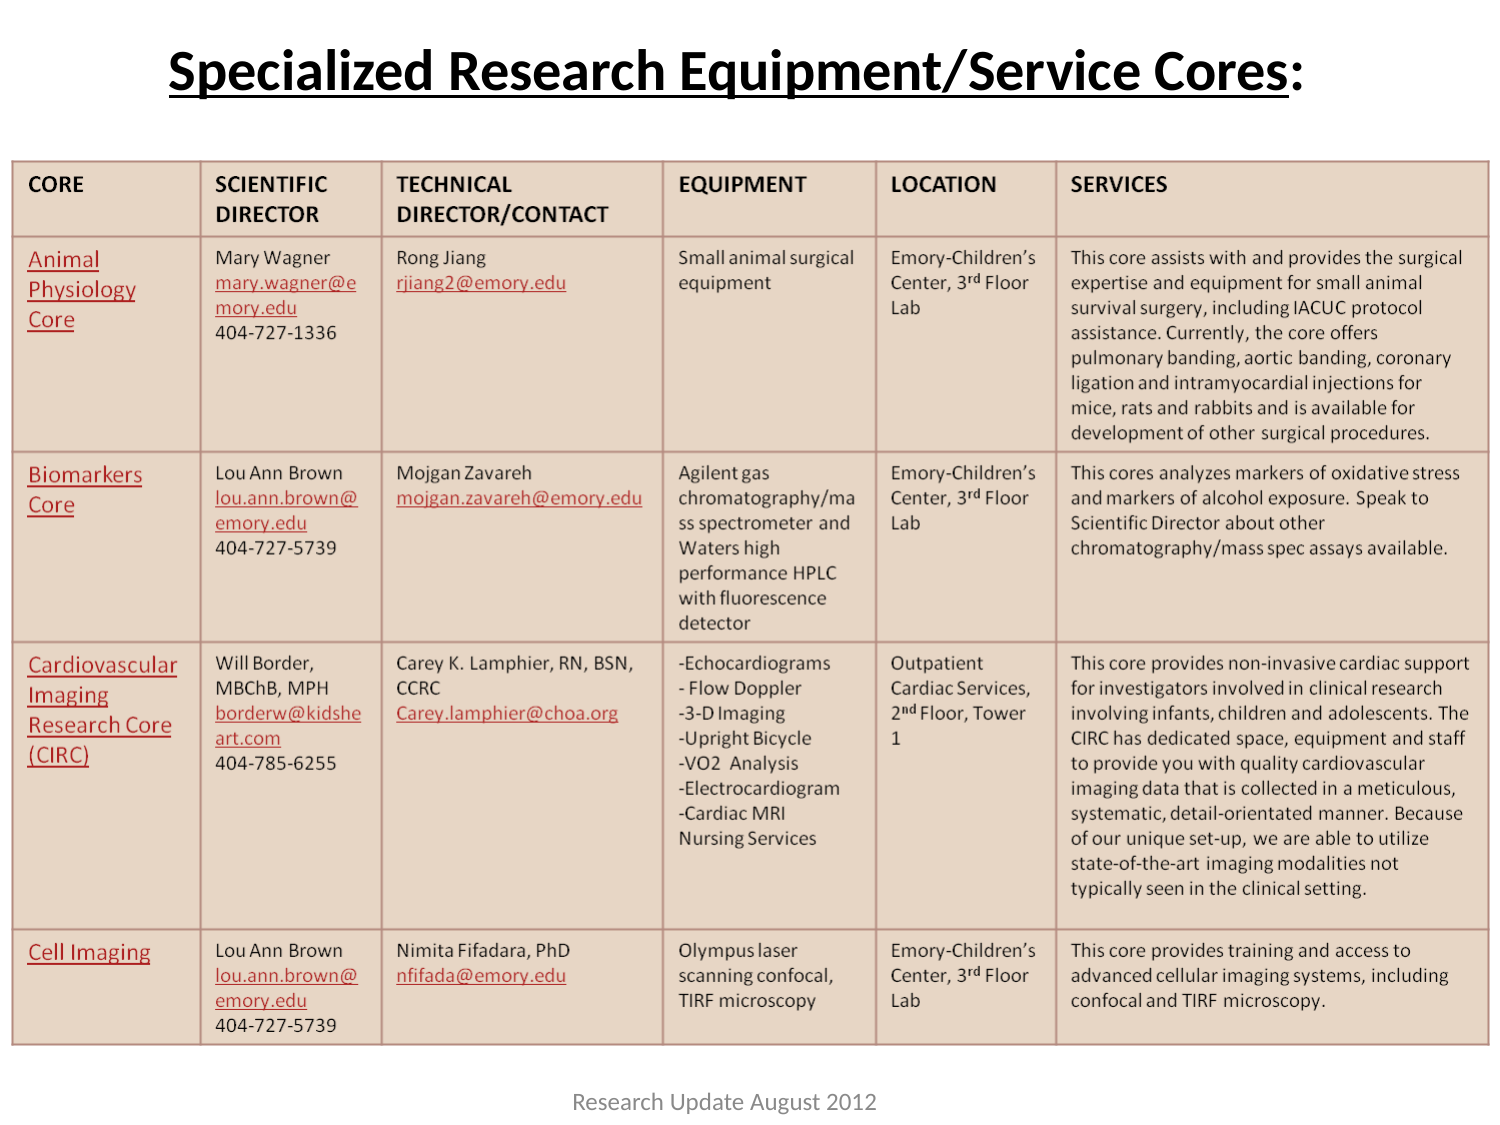

Specialized Research Equipment/Service Cores:
Research Update August 2012